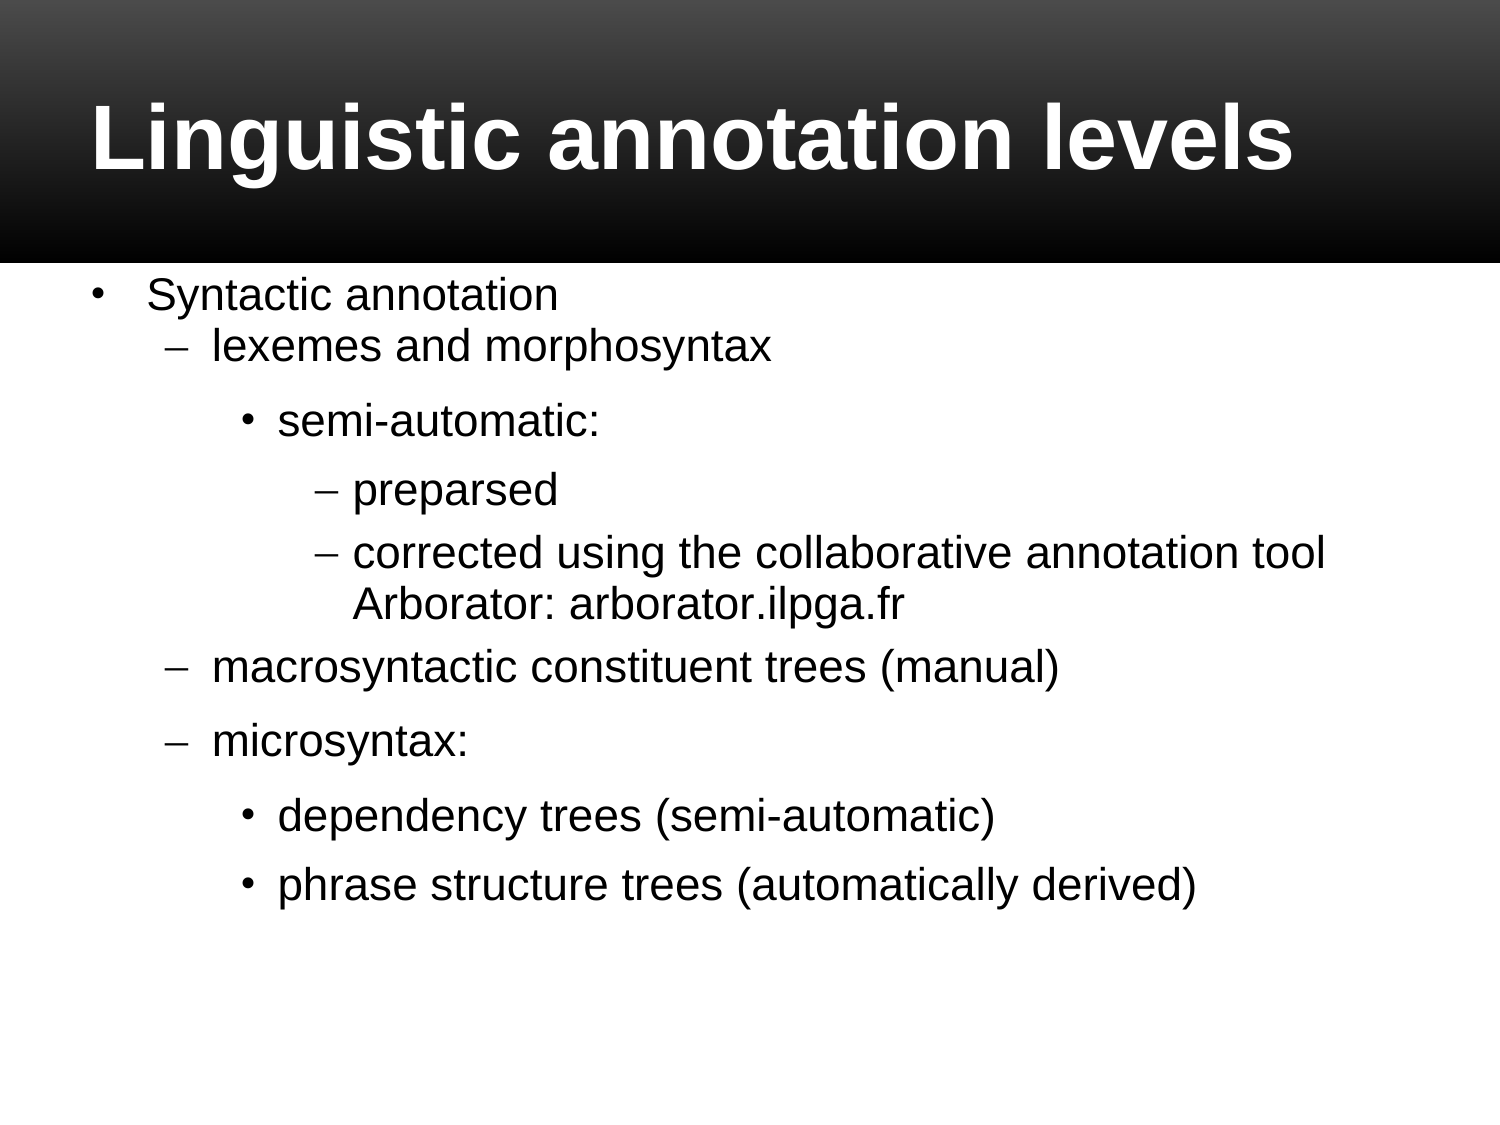

# Linguistic annotation levels
Syntactic annotation
lexemes and morphosyntax
semi-automatic:
preparsed
corrected using the collaborative annotation tool Arborator: arborator.ilpga.fr
macrosyntactic constituent trees (manual)
microsyntax:
dependency trees (semi-automatic)
phrase structure trees (automatically derived)